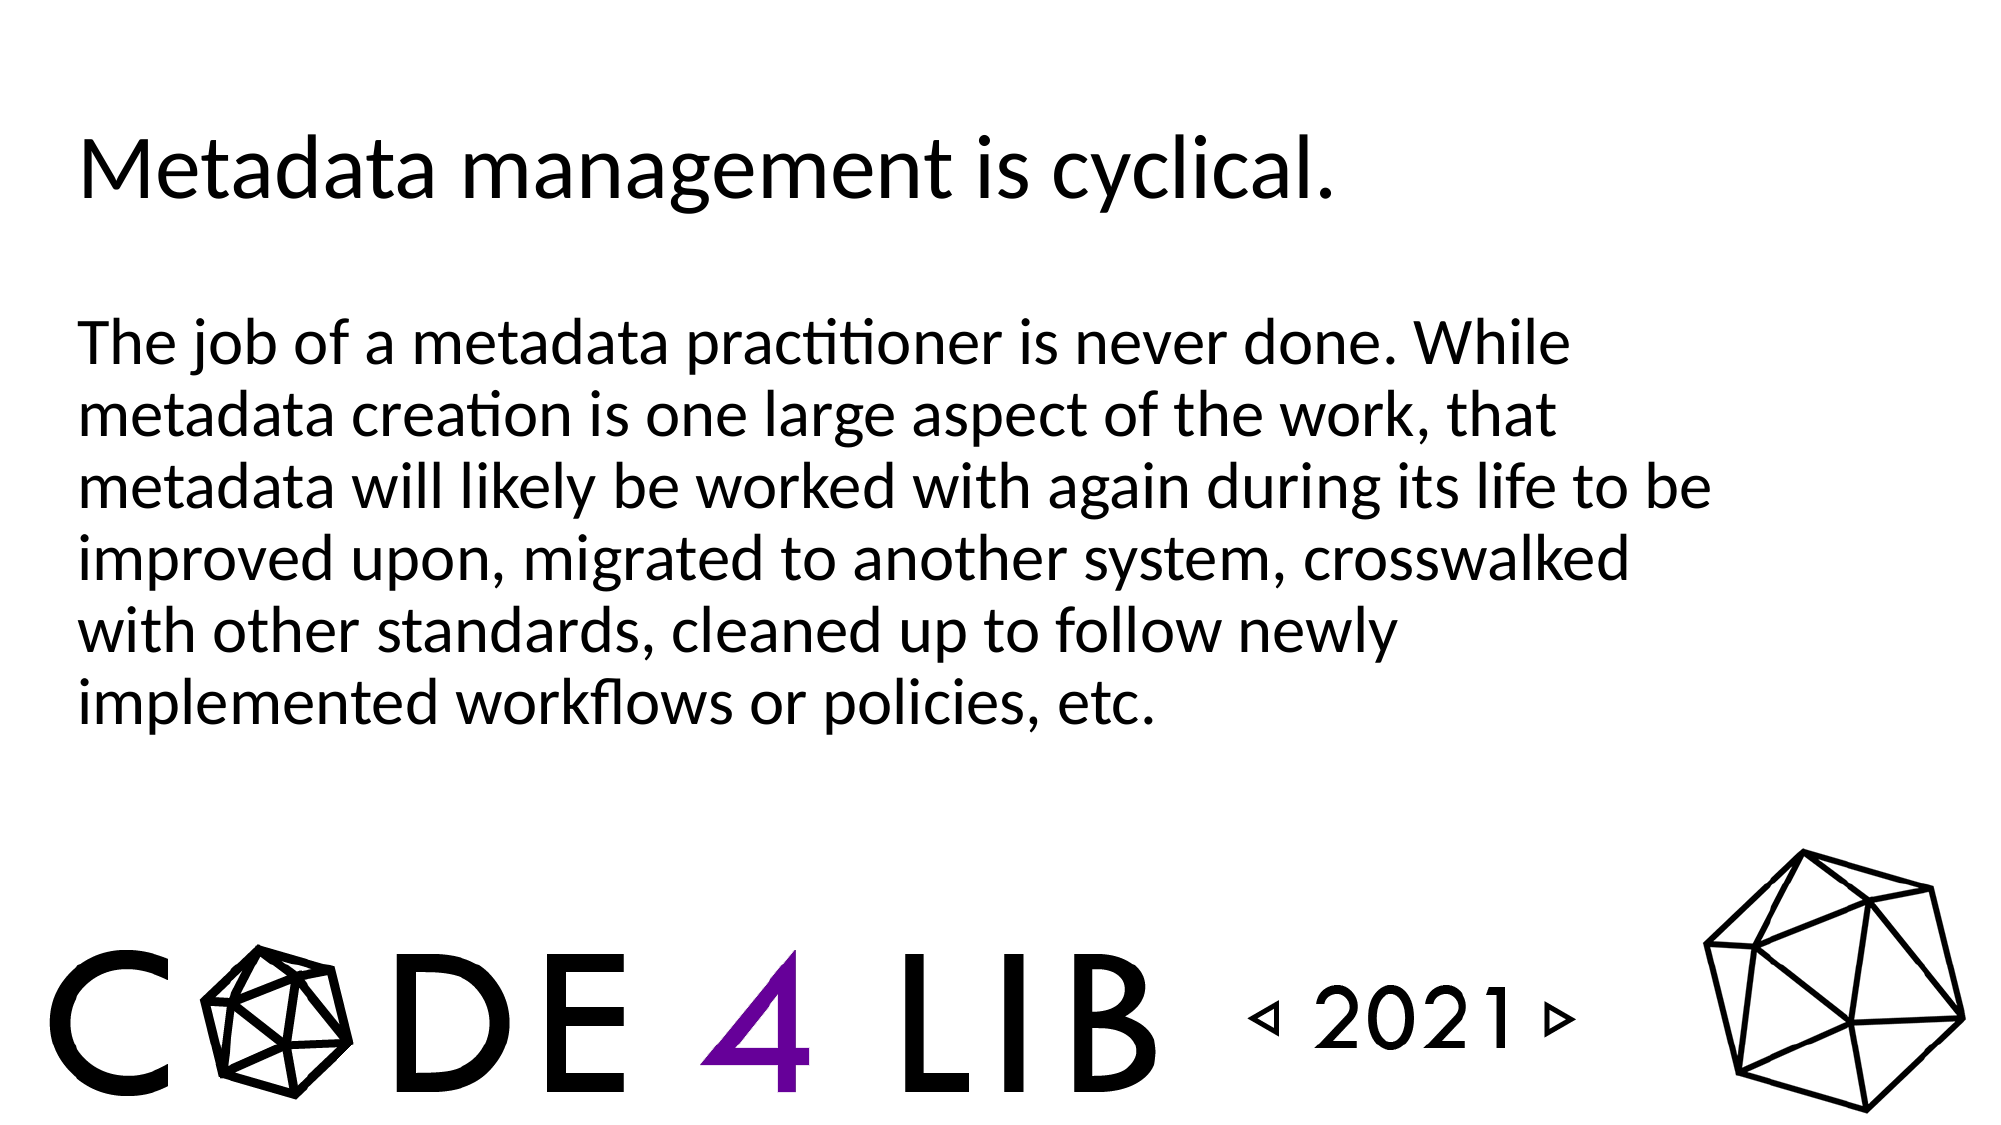

# Metadata management is cyclical.
The job of a metadata practitioner is never done. While metadata creation is one large aspect of the work, that metadata will likely be worked with again during its life to be improved upon, migrated to another system, crosswalked with other standards, cleaned up to follow newly implemented workflows or policies, etc.